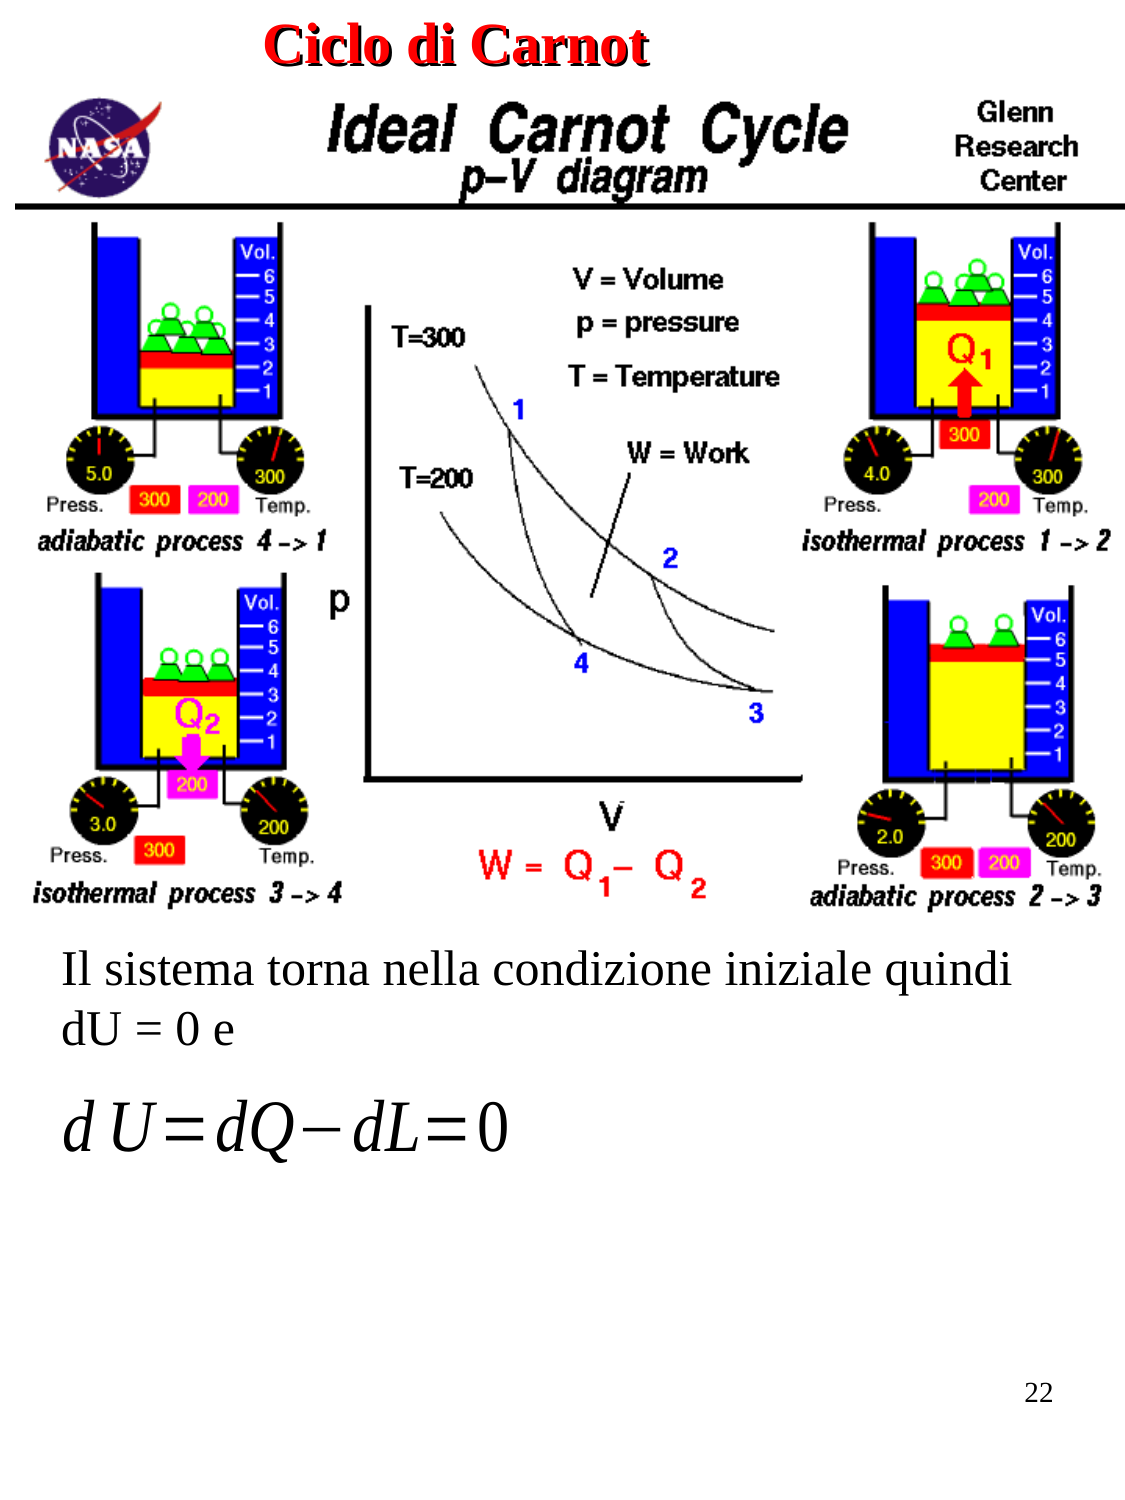

Ciclo di Carnot
Il sistema torna nella condizione iniziale quindi dU = 0 e
Per gas monoatomico.